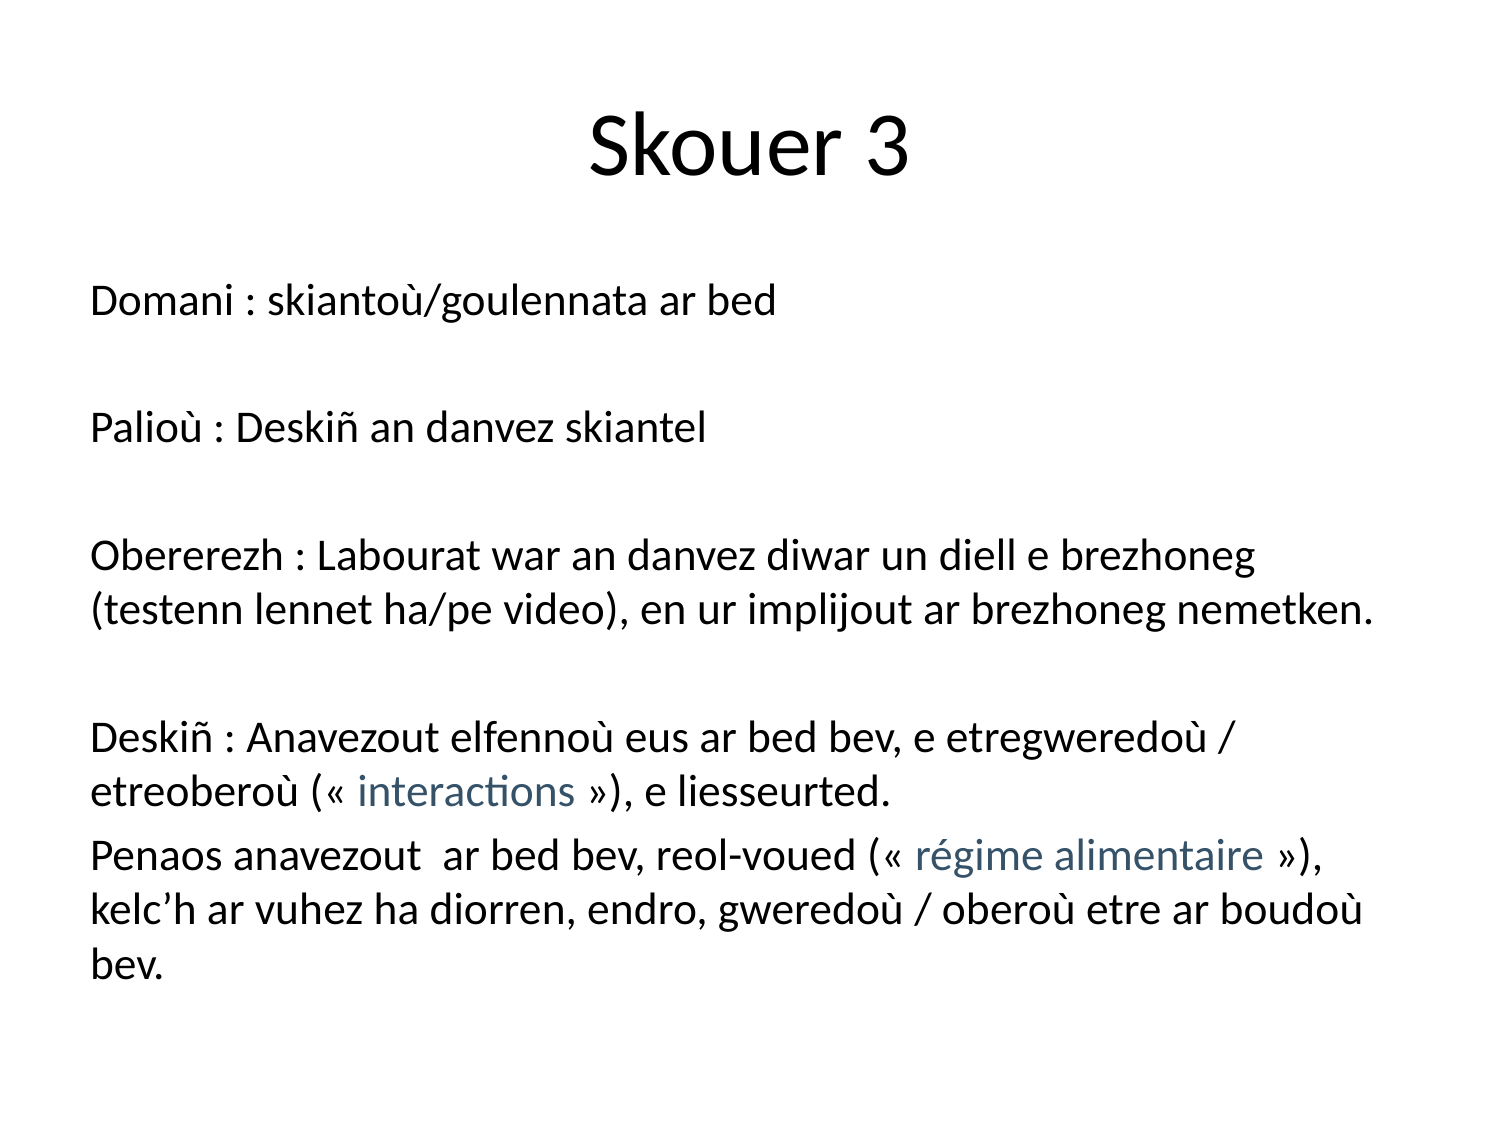

# Skouer 3
Domani : skiantoù/goulennata ar bed
Palioù : Deskiñ an danvez skiantel
Obererezh : Labourat war an danvez diwar un diell e brezhoneg (testenn lennet ha/pe video), en ur implijout ar brezhoneg nemetken.
Deskiñ : Anavezout elfennoù eus ar bed bev, e etregweredoù / etreoberoù (« interactions »), e liesseurted.
Penaos anavezout ar bed bev, reol-voued (« régime alimentaire »), kelc’h ar vuhez ha diorren, endro, gweredoù / oberoù etre ar boudoù bev.